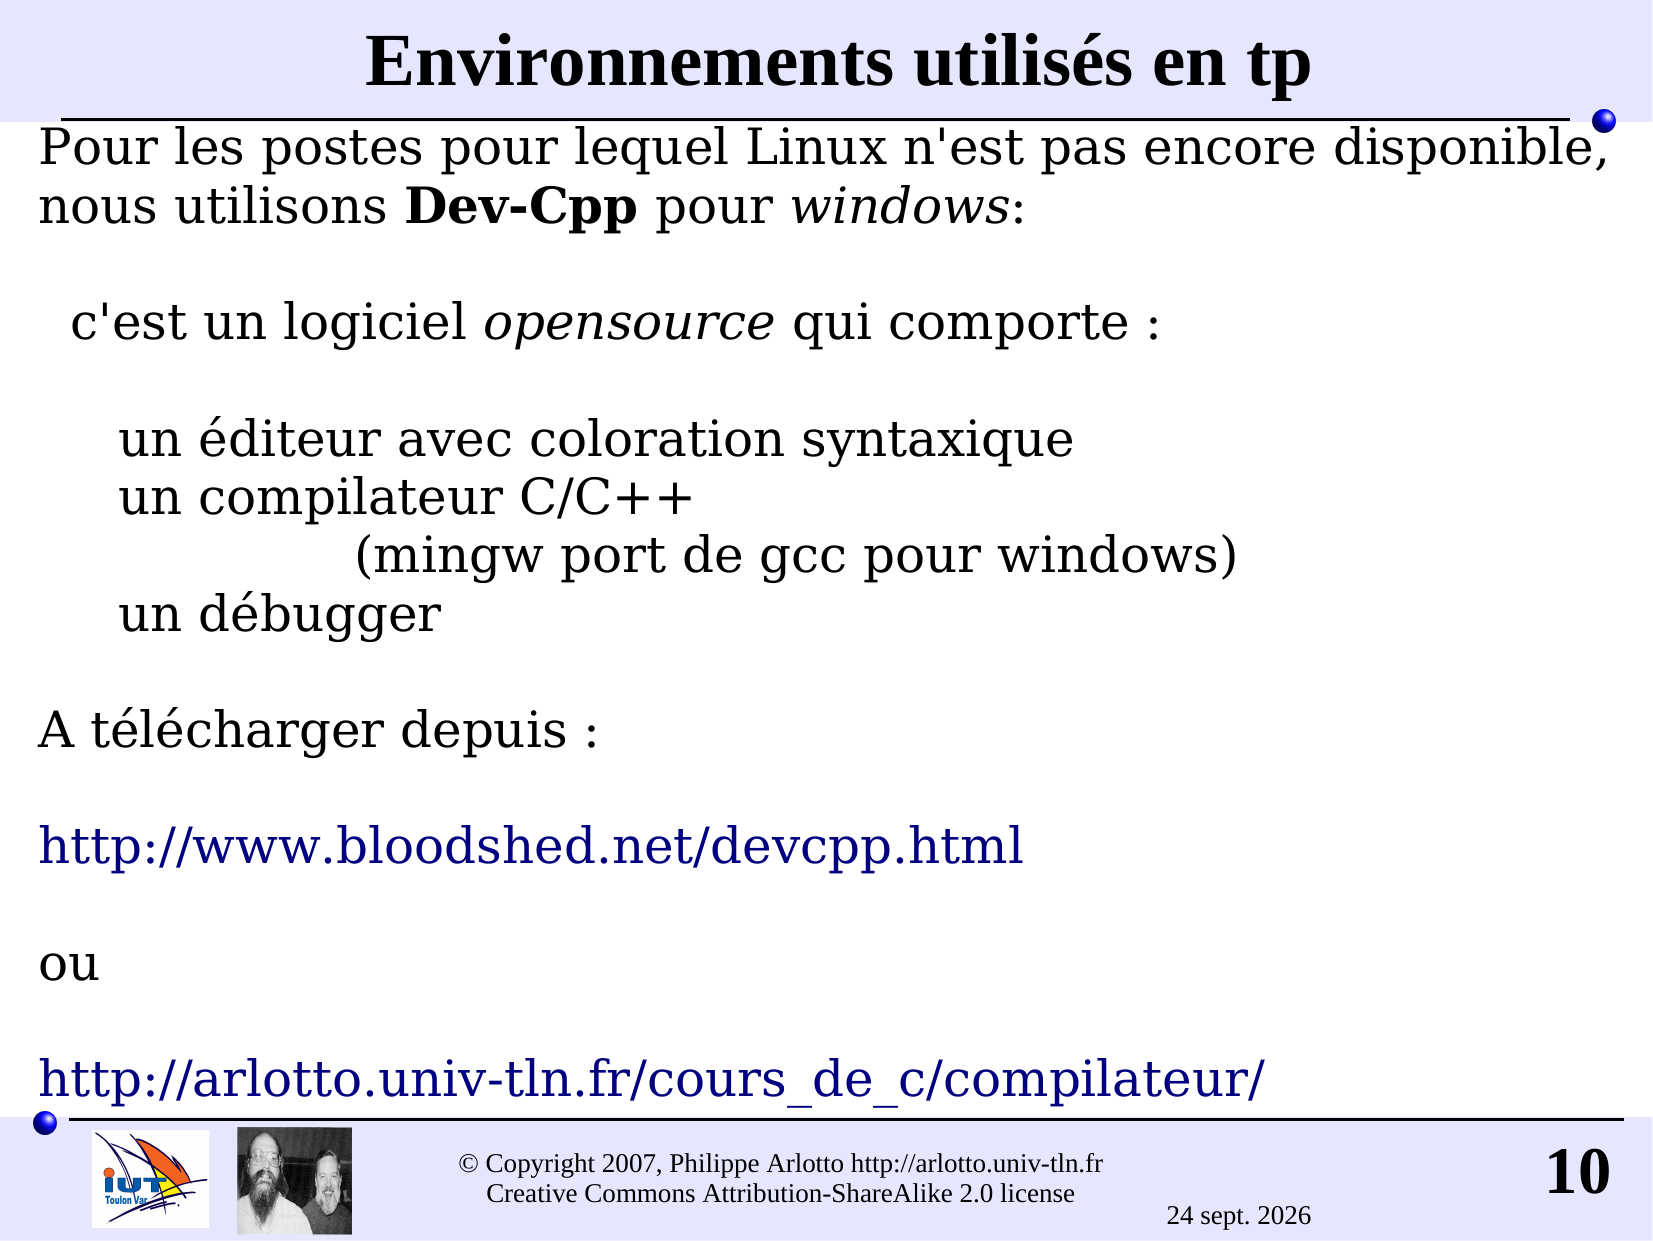

# Environnements utilisés en tp
Pour les postes pour lequel Linux n'est pas encore disponible,
nous utilisons Dev-Cpp pour windows:
 c'est un logiciel opensource qui comporte :
 un éditeur avec coloration syntaxique
 un compilateur C/C++
				 (mingw port de gcc pour windows)
 un débugger
A télécharger depuis :
http://www.bloodshed.net/devcpp.html
ou
http://arlotto.univ-tln.fr/cours_de_c/compilateur/